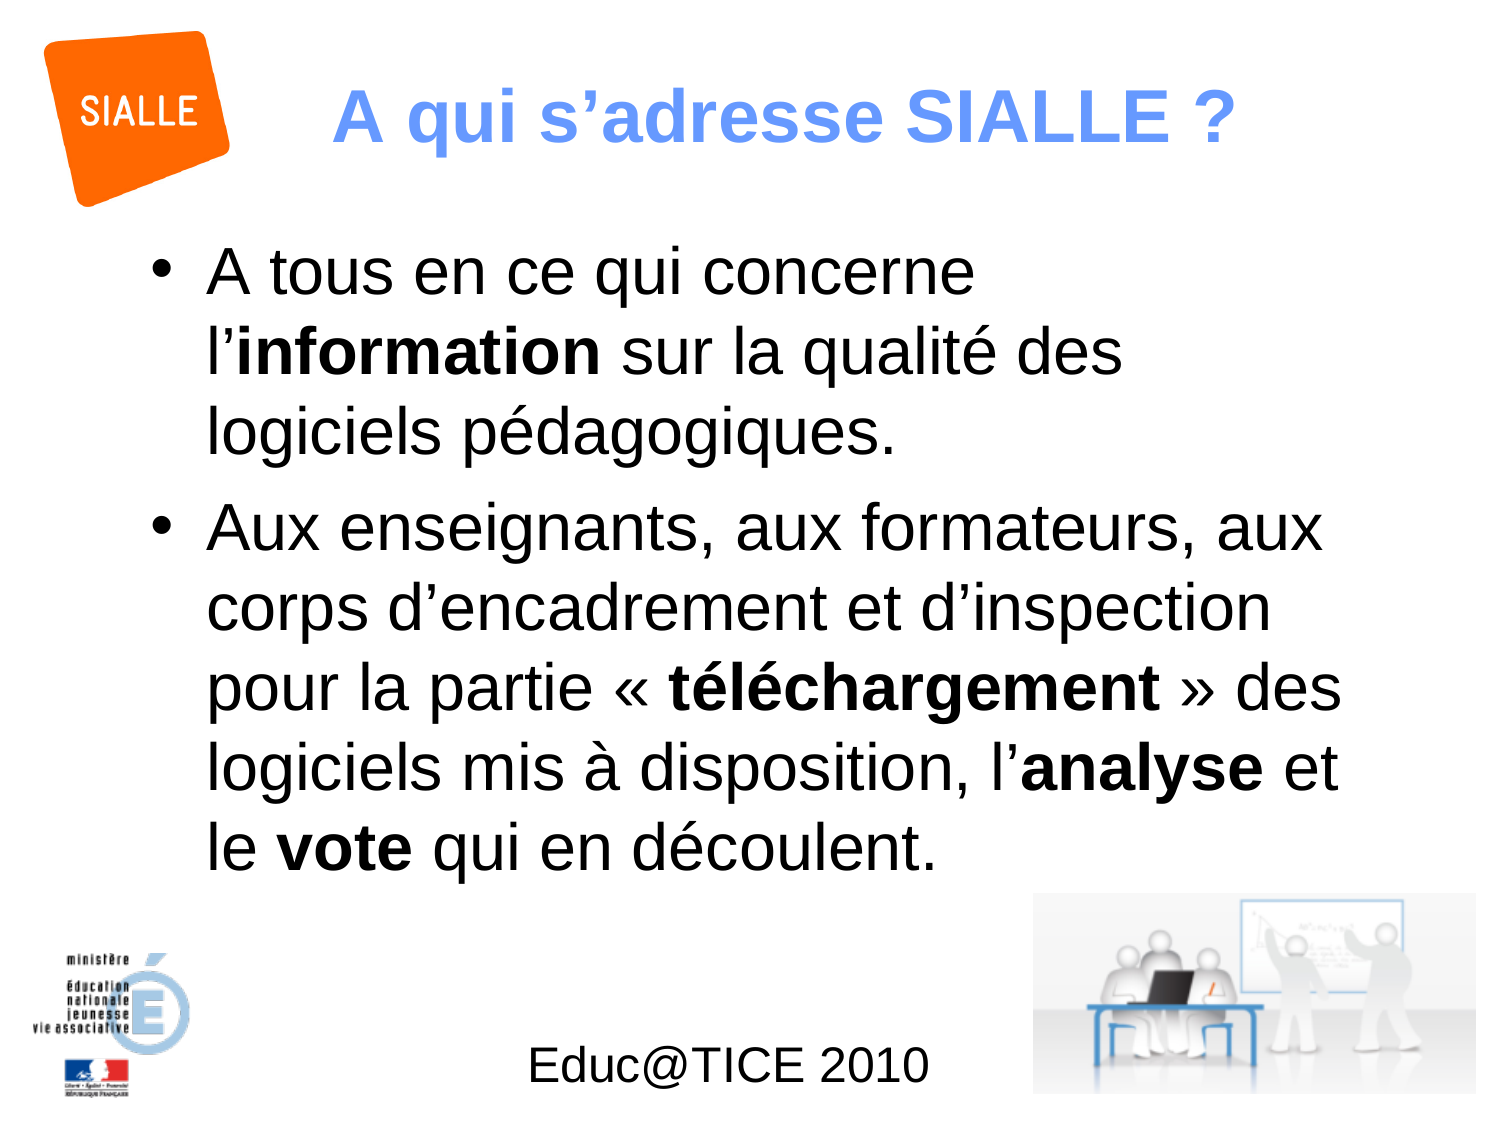

# A qui s’adresse SIALLE ?
A tous en ce qui concerne l’information sur la qualité des logiciels pédagogiques.
Aux enseignants, aux formateurs, aux corps d’encadrement et d’inspection pour la partie « téléchargement » des logiciels mis à disposition, l’analyse et le vote qui en découlent.
Educ@TICE 2010